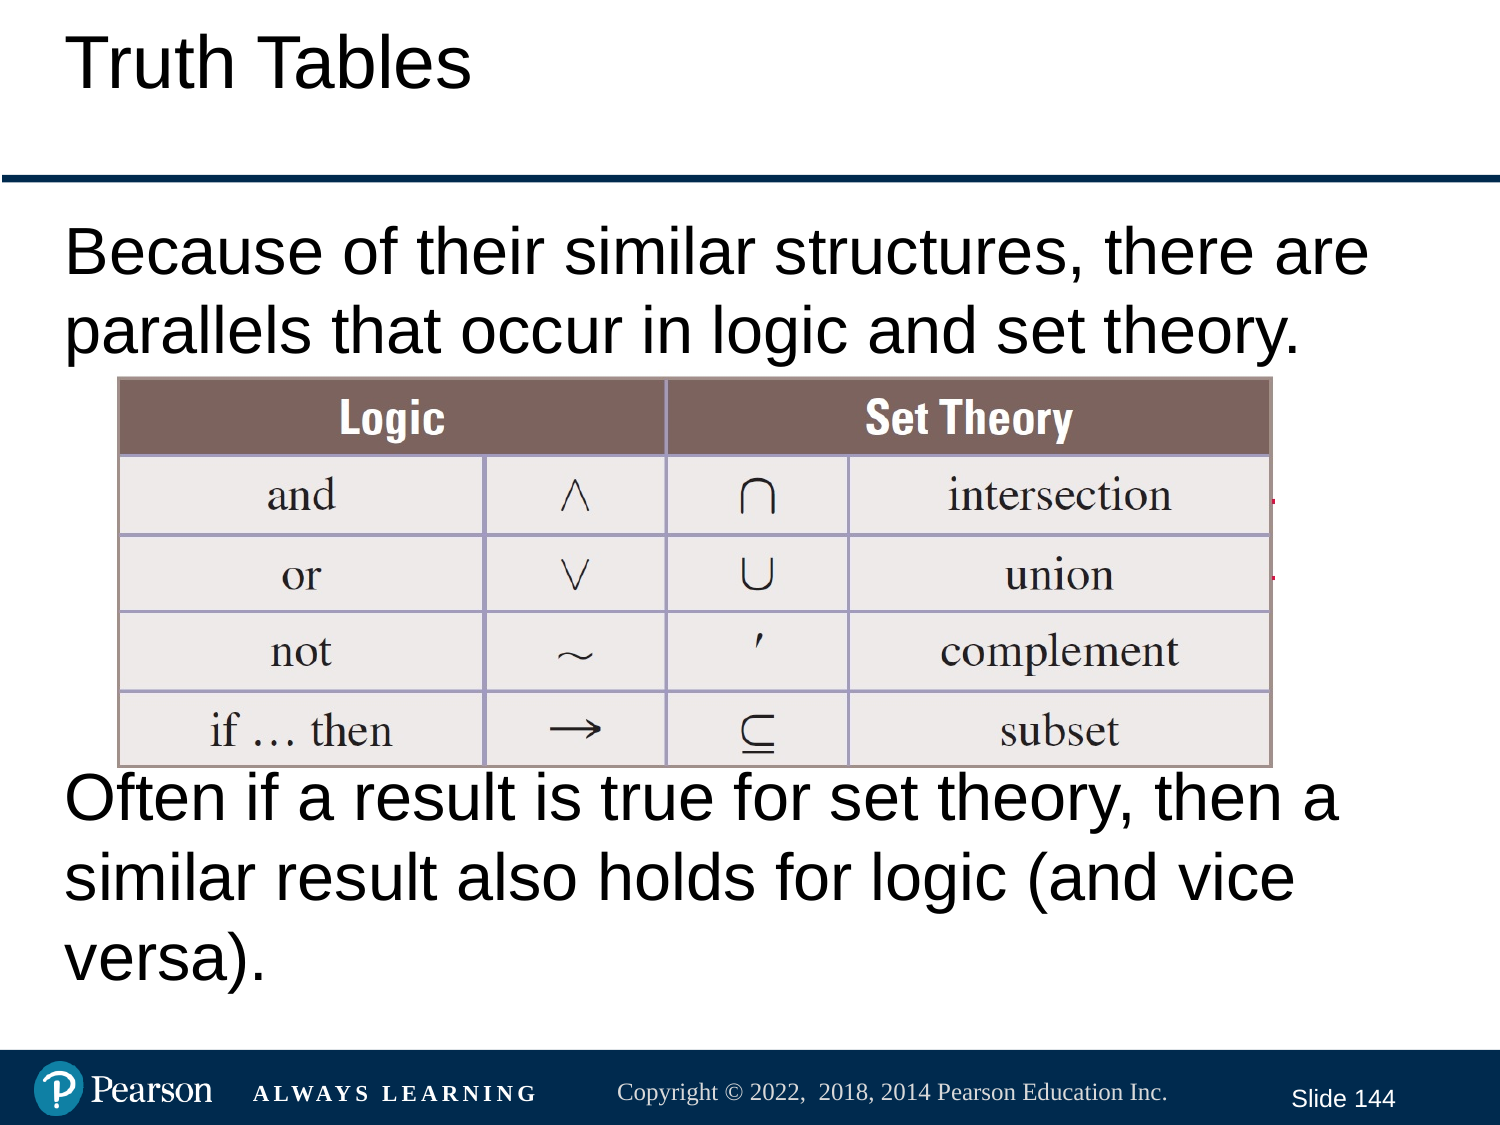

# Truth Tables
Because of their similar structures, there are parallels that occur in logic and set theory.
Often if a result is true for set theory, then a similar result also holds for logic (and vice versa).